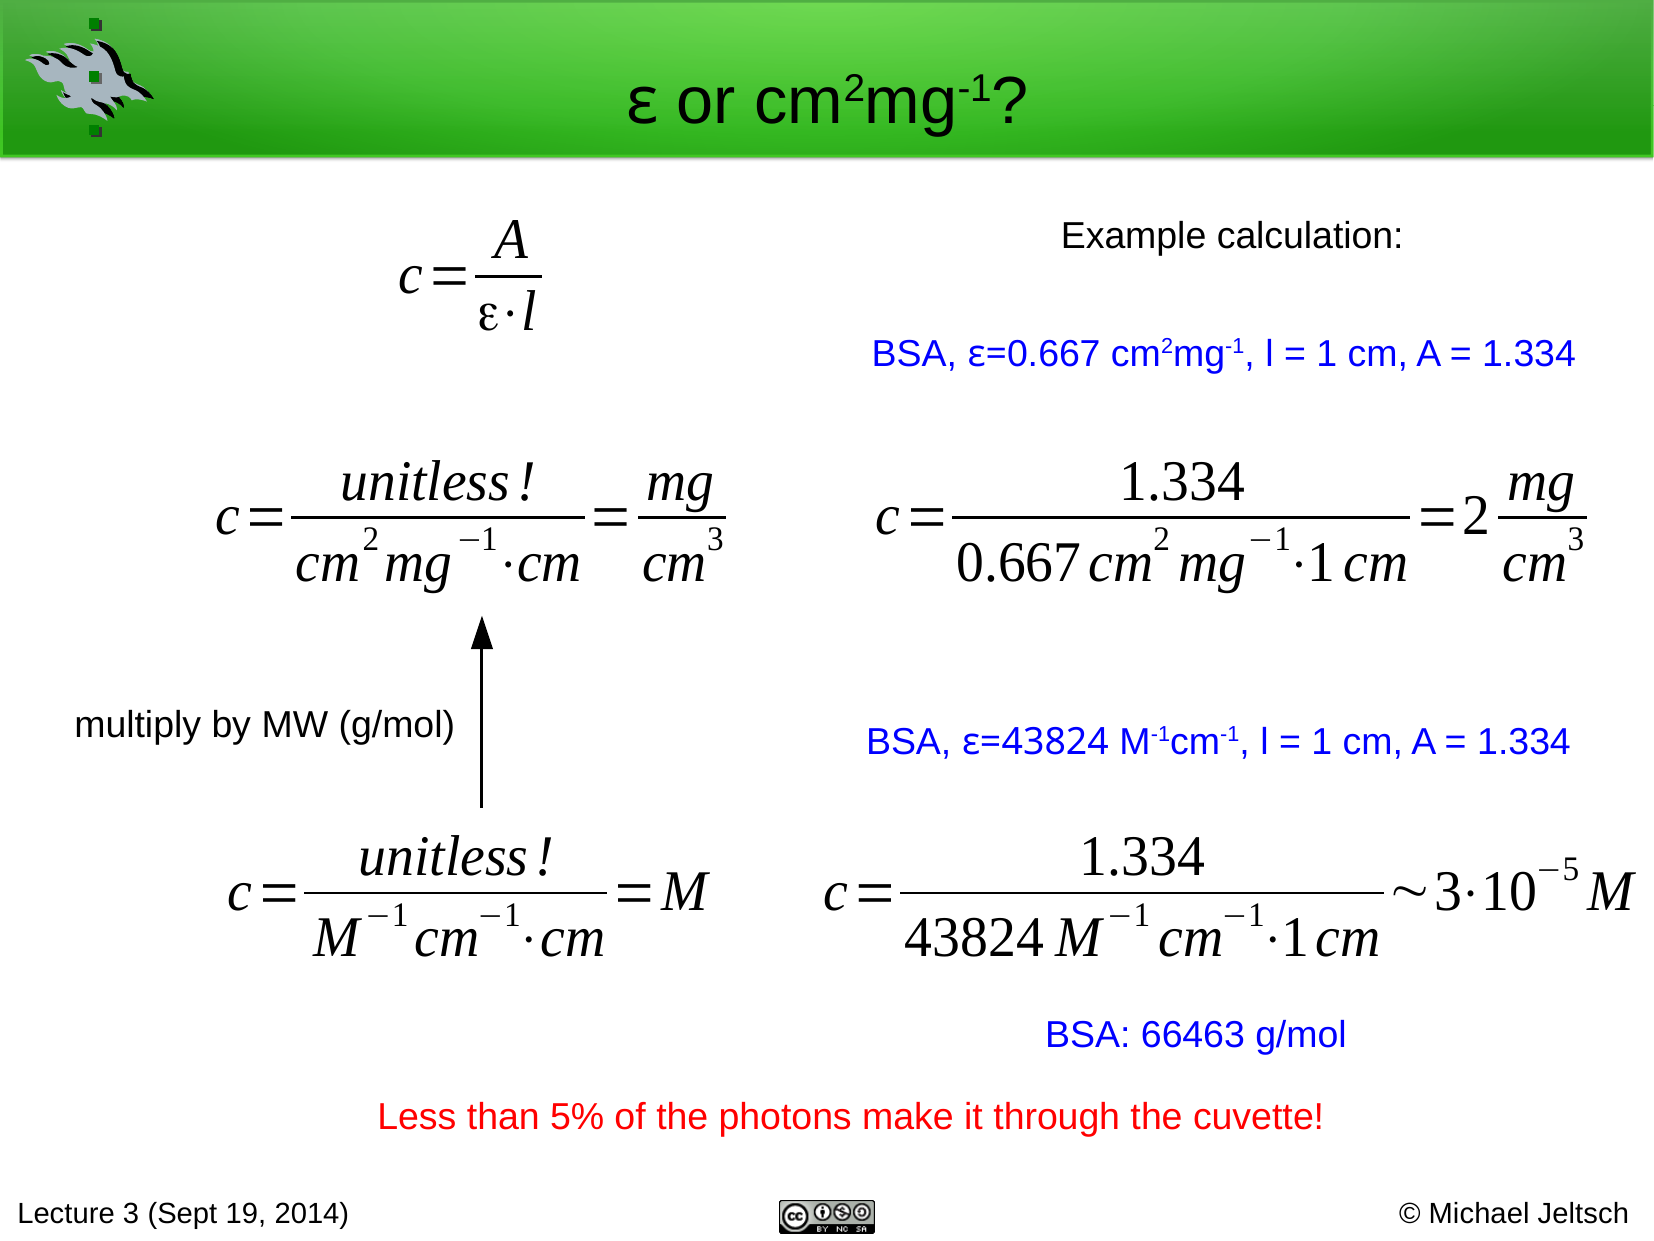

ε or cm2mg-1?
Example calculation:
BSA, ε=0.667 cm2mg-1, l = 1 cm, A = 1.334
multiply by MW (g/mol)
BSA, ε=43824 M-1cm-1, l = 1 cm, A = 1.334
BSA: 66463 g/mol
Less than 5% of the photons make it through the cuvette!